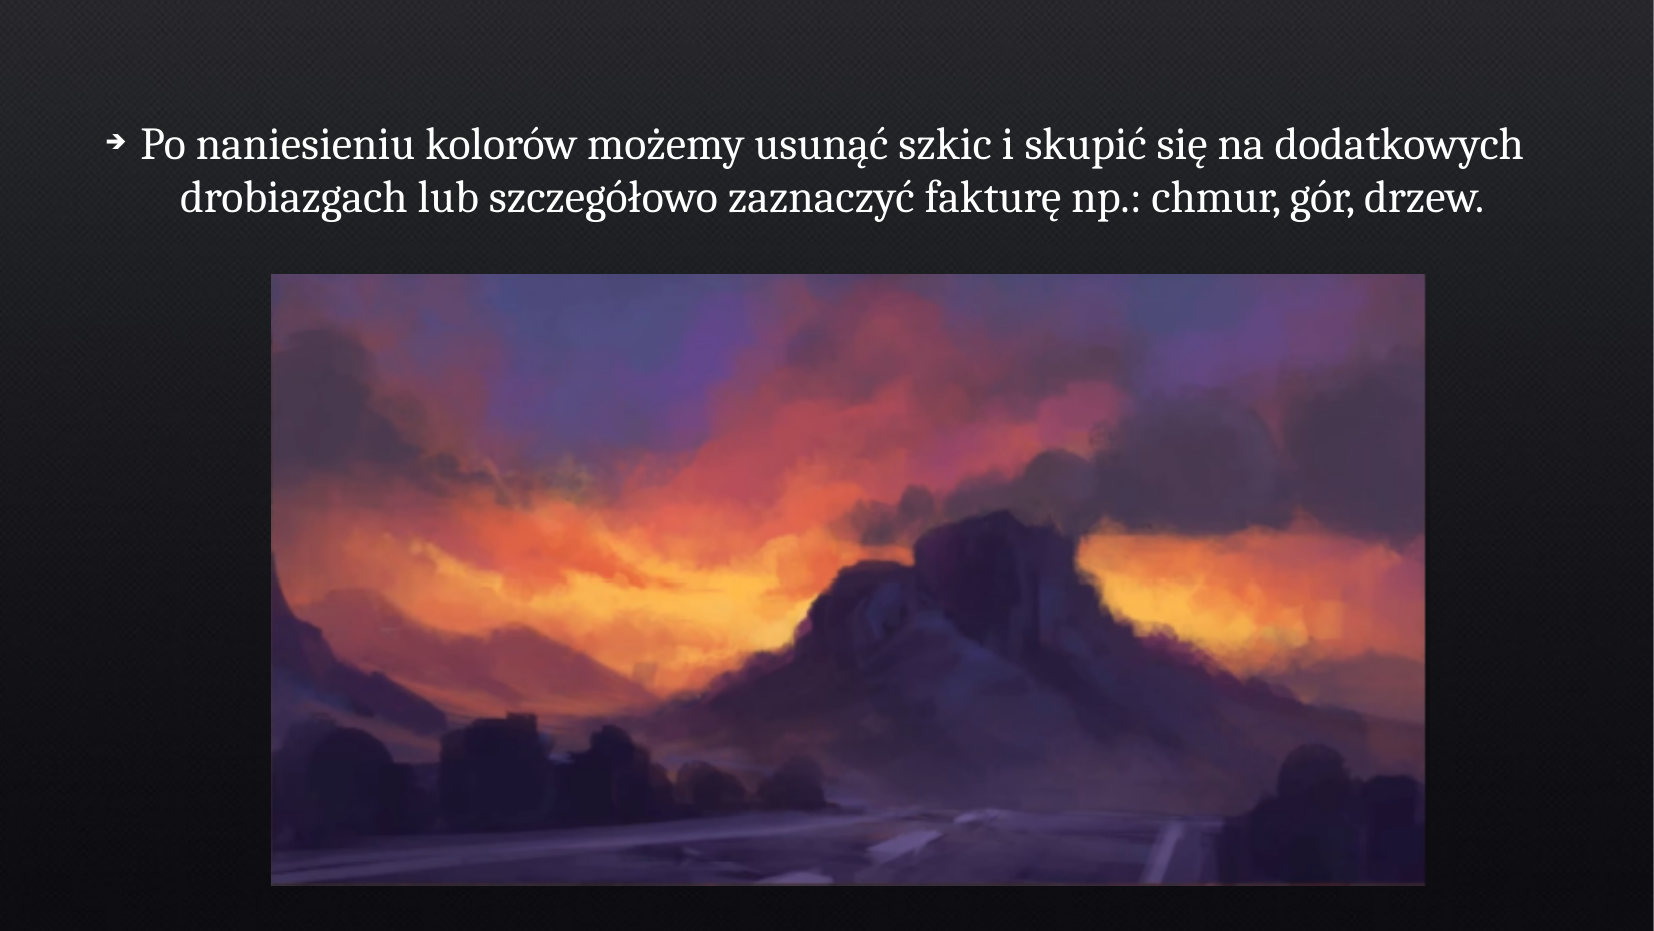

# Po naniesieniu kolorów możemy usunąć szkic i skupić się na dodatkowych drobiazgach lub szczegółowo zaznaczyć fakturę np.: chmur, gór, drzew.